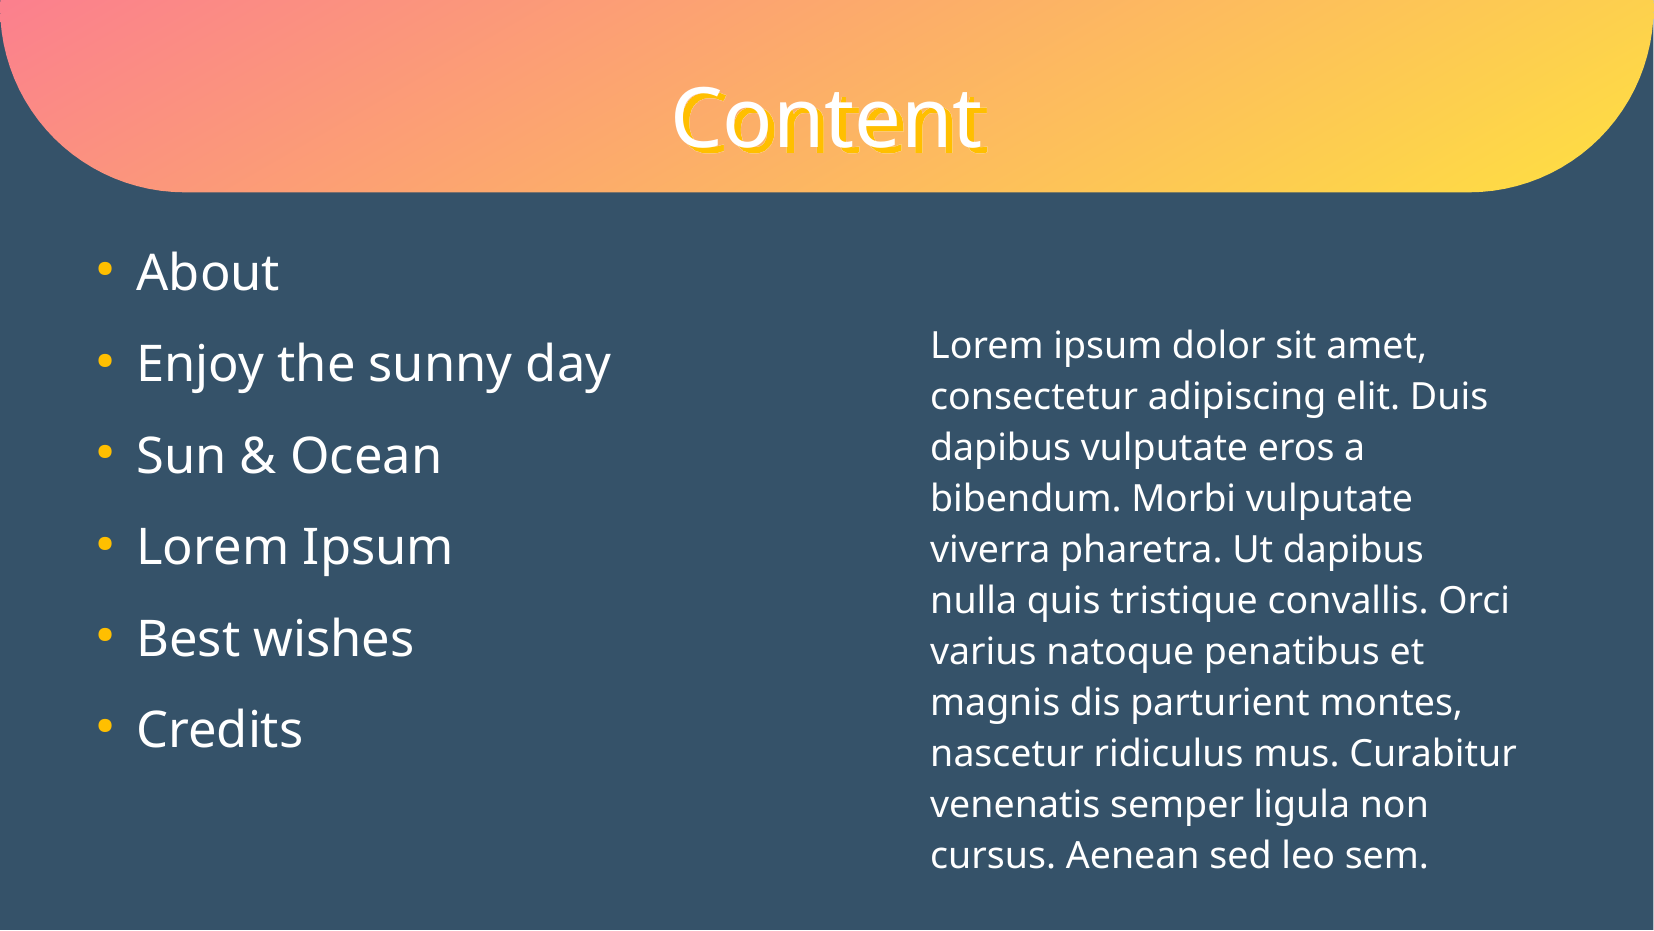

# Content
About
Enjoy the sunny day
Sun & Ocean
Lorem Ipsum
Best wishes
Credits
Lorem ipsum dolor sit amet, consectetur adipiscing elit. Duis dapibus vulputate eros a bibendum. Morbi vulputate viverra pharetra. Ut dapibus nulla quis tristique convallis. Orci varius natoque penatibus et magnis dis parturient montes, nascetur ridiculus mus. Curabitur venenatis semper ligula non cursus. Aenean sed leo sem.